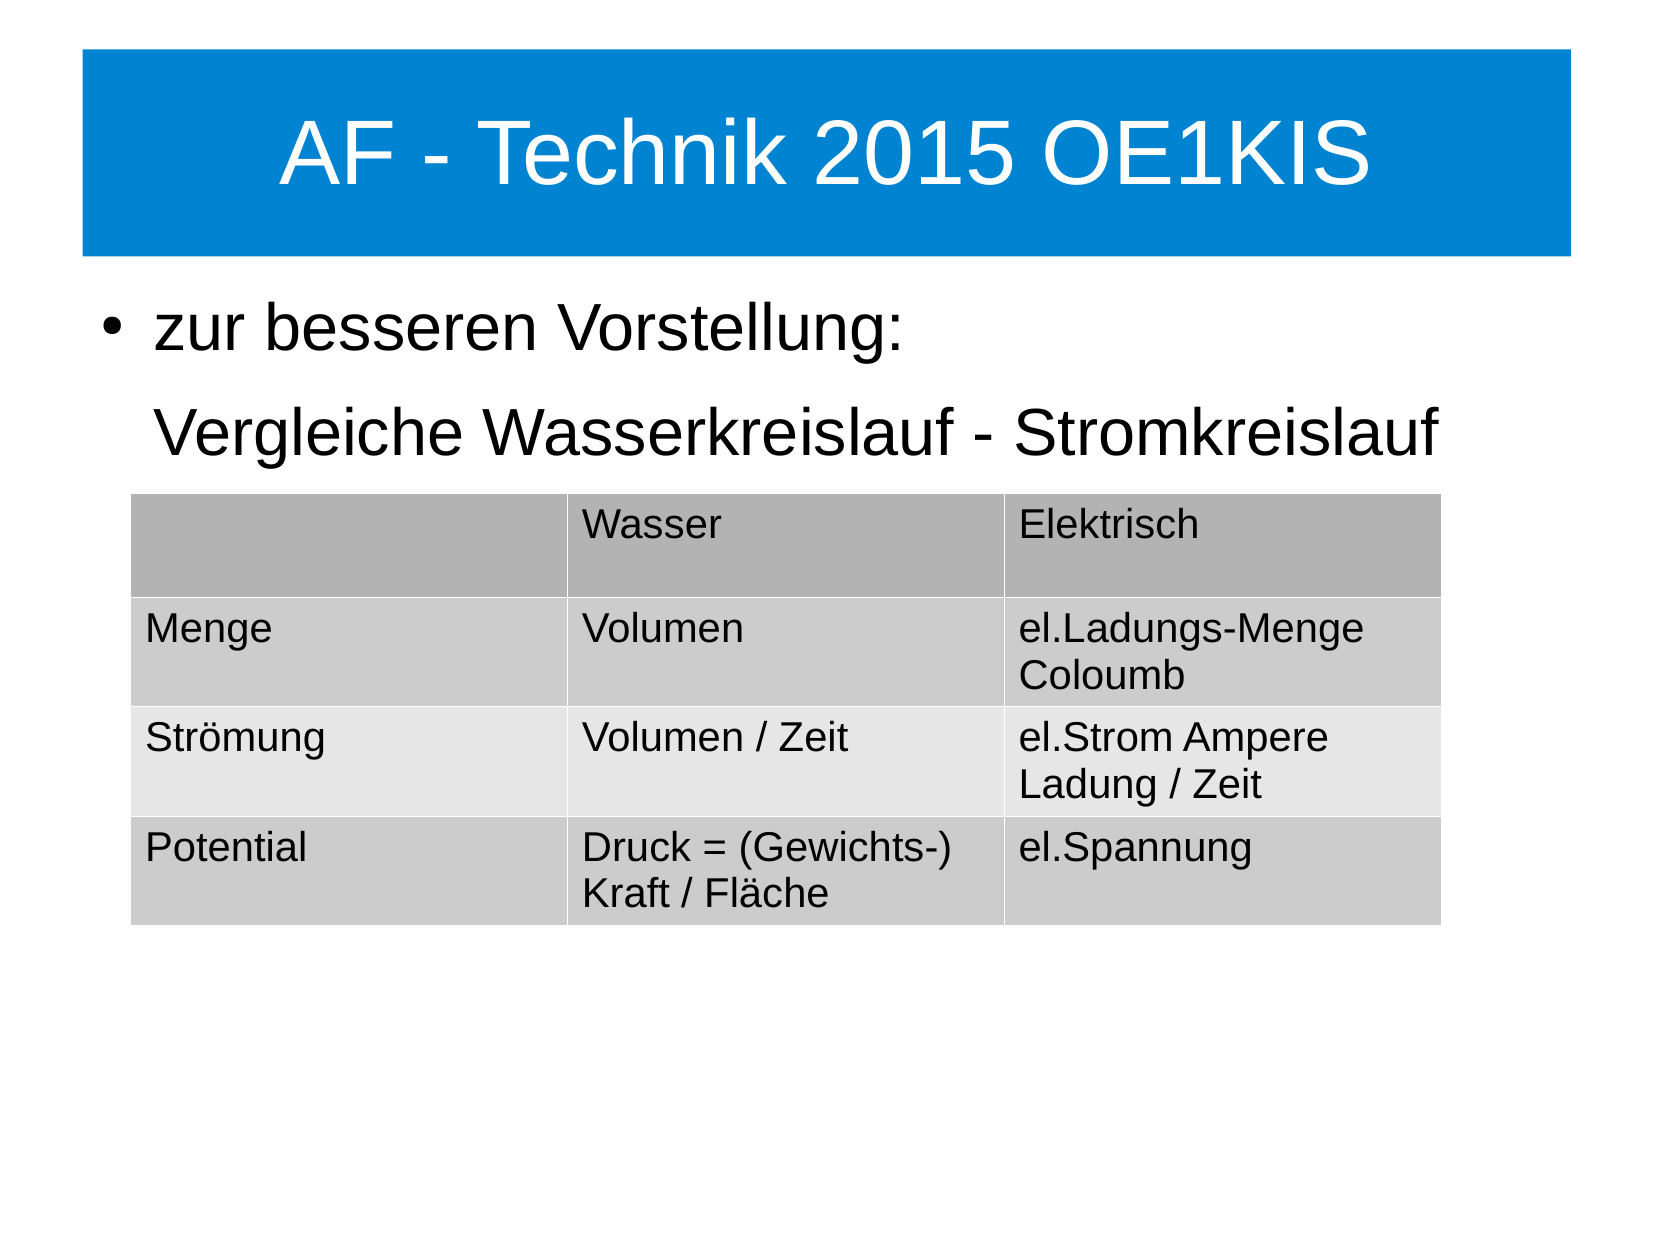

#
AF - Technik 2015 OE1KIS
zur besseren Vorstellung:
Vergleiche Wasserkreislauf - Stromkreislauf
| | Wasser | Elektrisch |
| --- | --- | --- |
| Menge | Volumen | el.Ladungs-Menge Coloumb |
| Strömung | Volumen / Zeit | el.Strom Ampere Ladung / Zeit |
| Potential | Druck = (Gewichts-) Kraft / Fläche | el.Spannung |